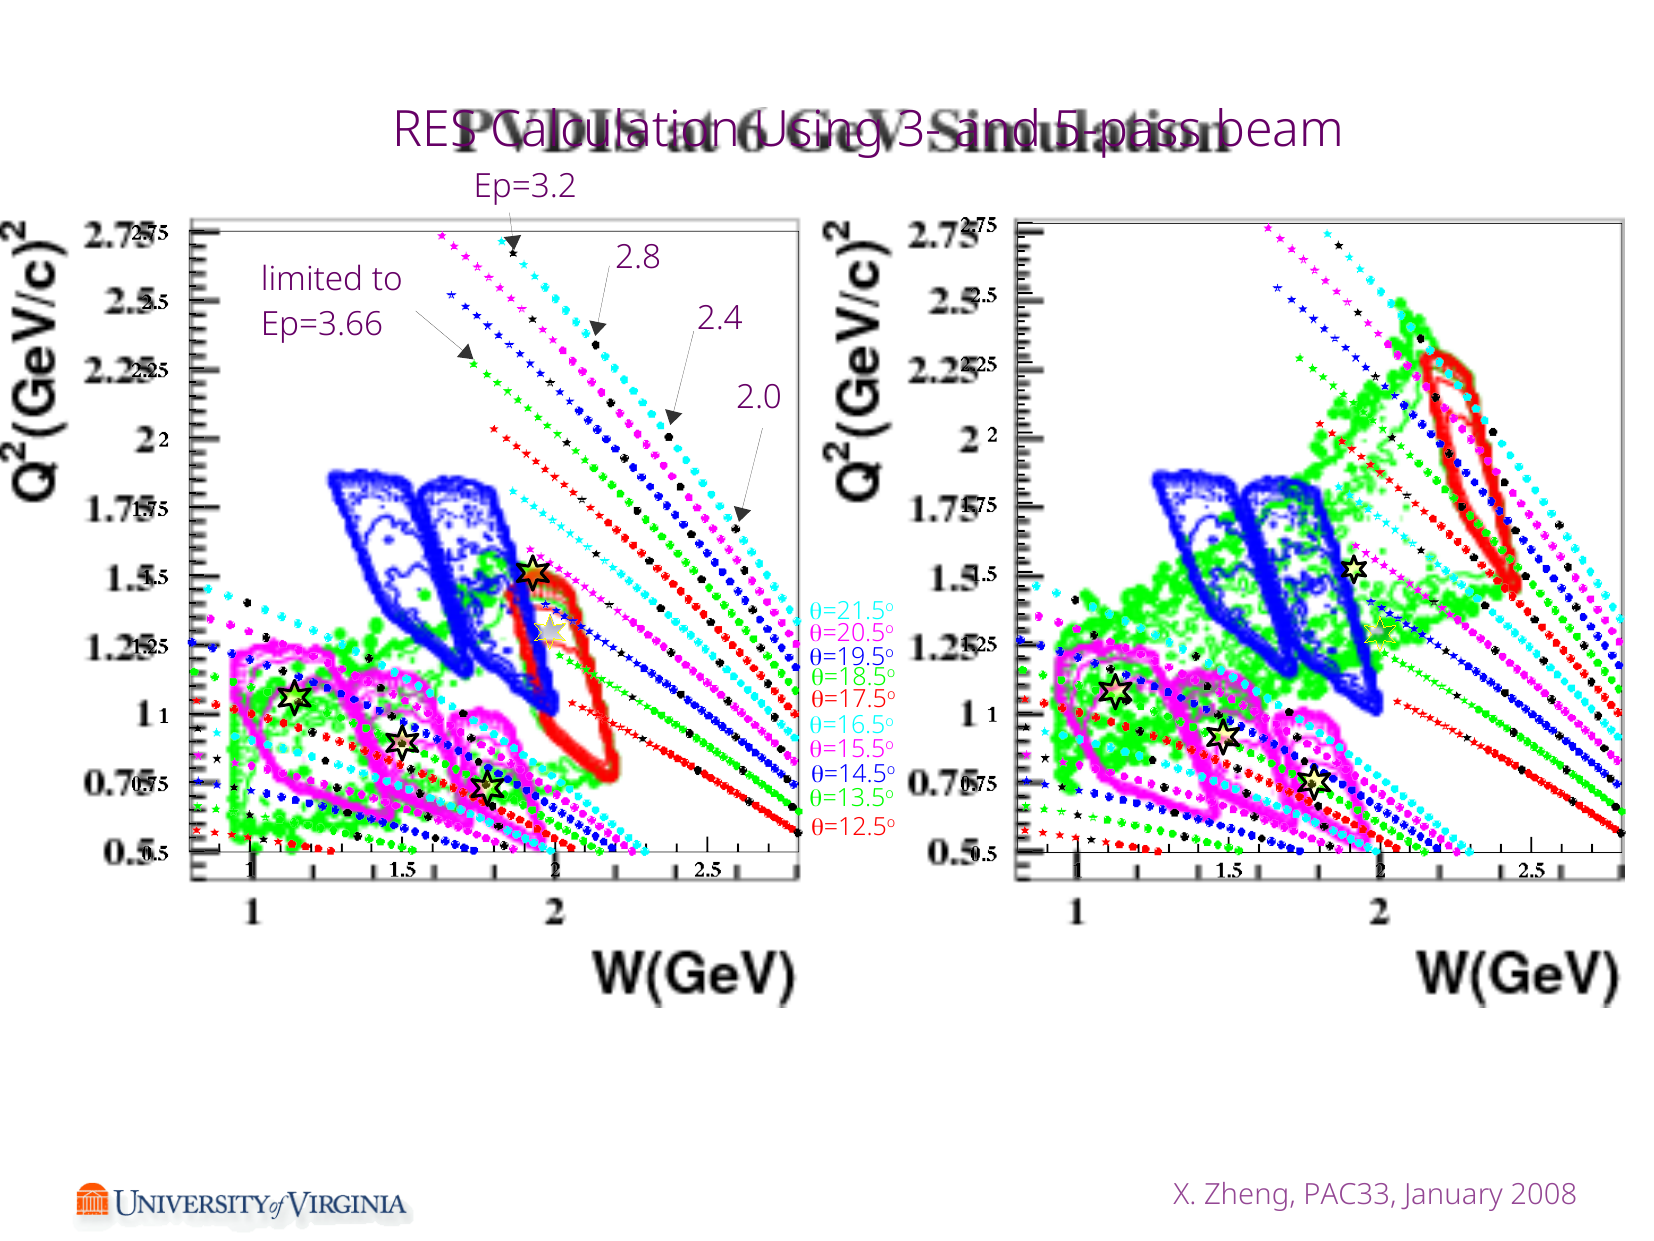

RES Calculation Using 3- and 5-pass beam
Ep=3.2
2.8
limited to Ep=3.66
2.4
2.0
q=21.5o
q=20.5o
q=19.5o
q=18.5o
q=17.5o
q=16.5o
q=15.5o
q=14.5o
q=13.5o
q=12.5o